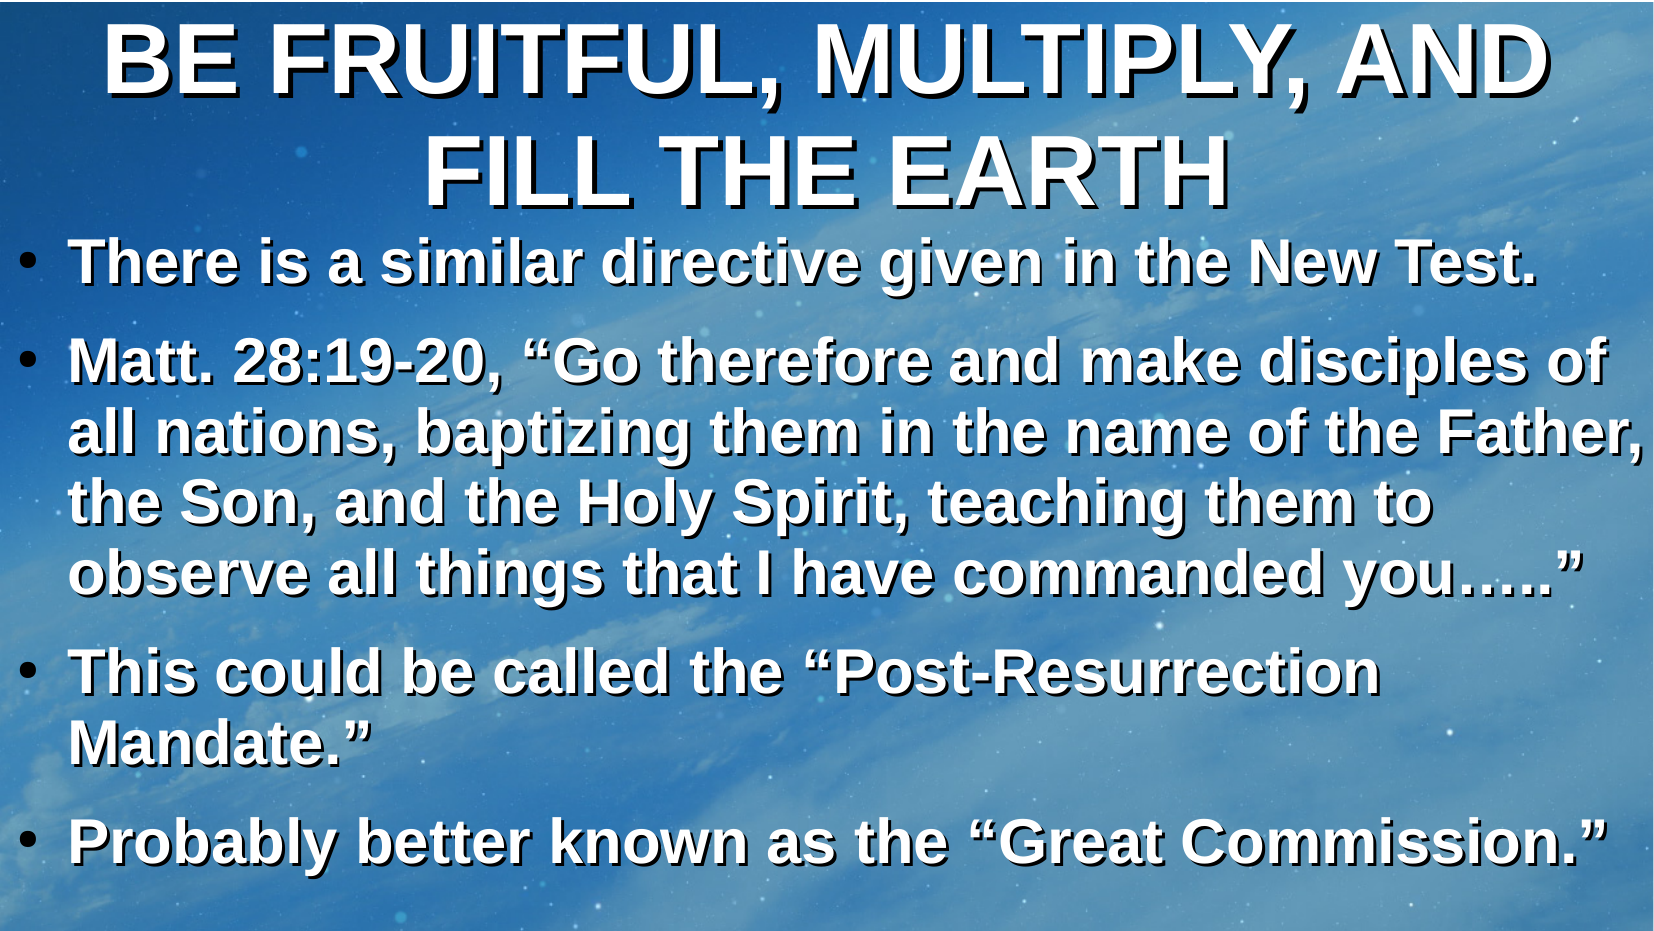

# BE FRUITFUL, MULTIPLY, AND FILL THE EARTH
There is a similar directive given in the New Test.
Matt. 28:19-20, “Go therefore and make disciples of all nations, baptizing them in the name of the Father, the Son, and the Holy Spirit, teaching them to observe all things that I have commanded you…..”
This could be called the “Post-Resurrection Mandate.”
Probably better known as the “Great Commission.”